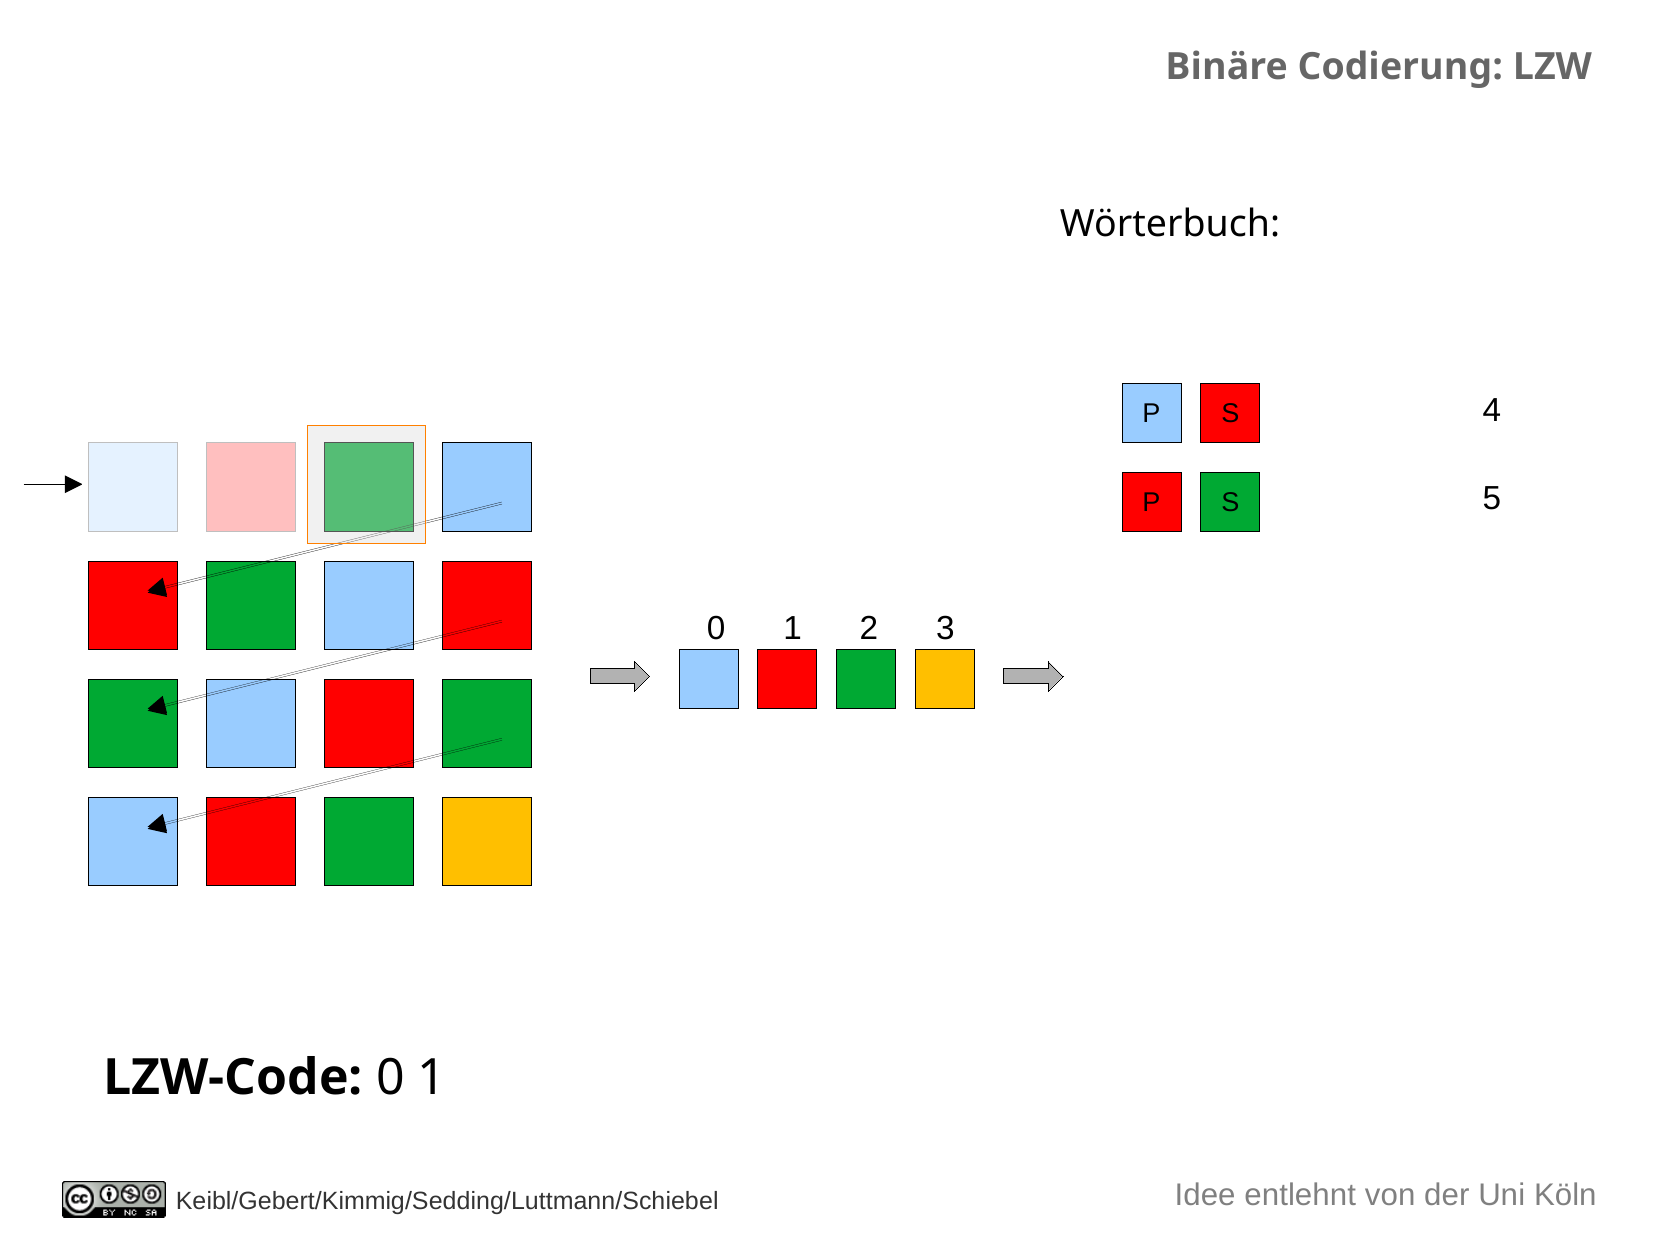

Binäre Codierung: LZW
Wörterbuch:
P
S
4
P
S
5
0
1
2
3
LZW-Code: 0 1
Idee entlehnt von der Uni Köln